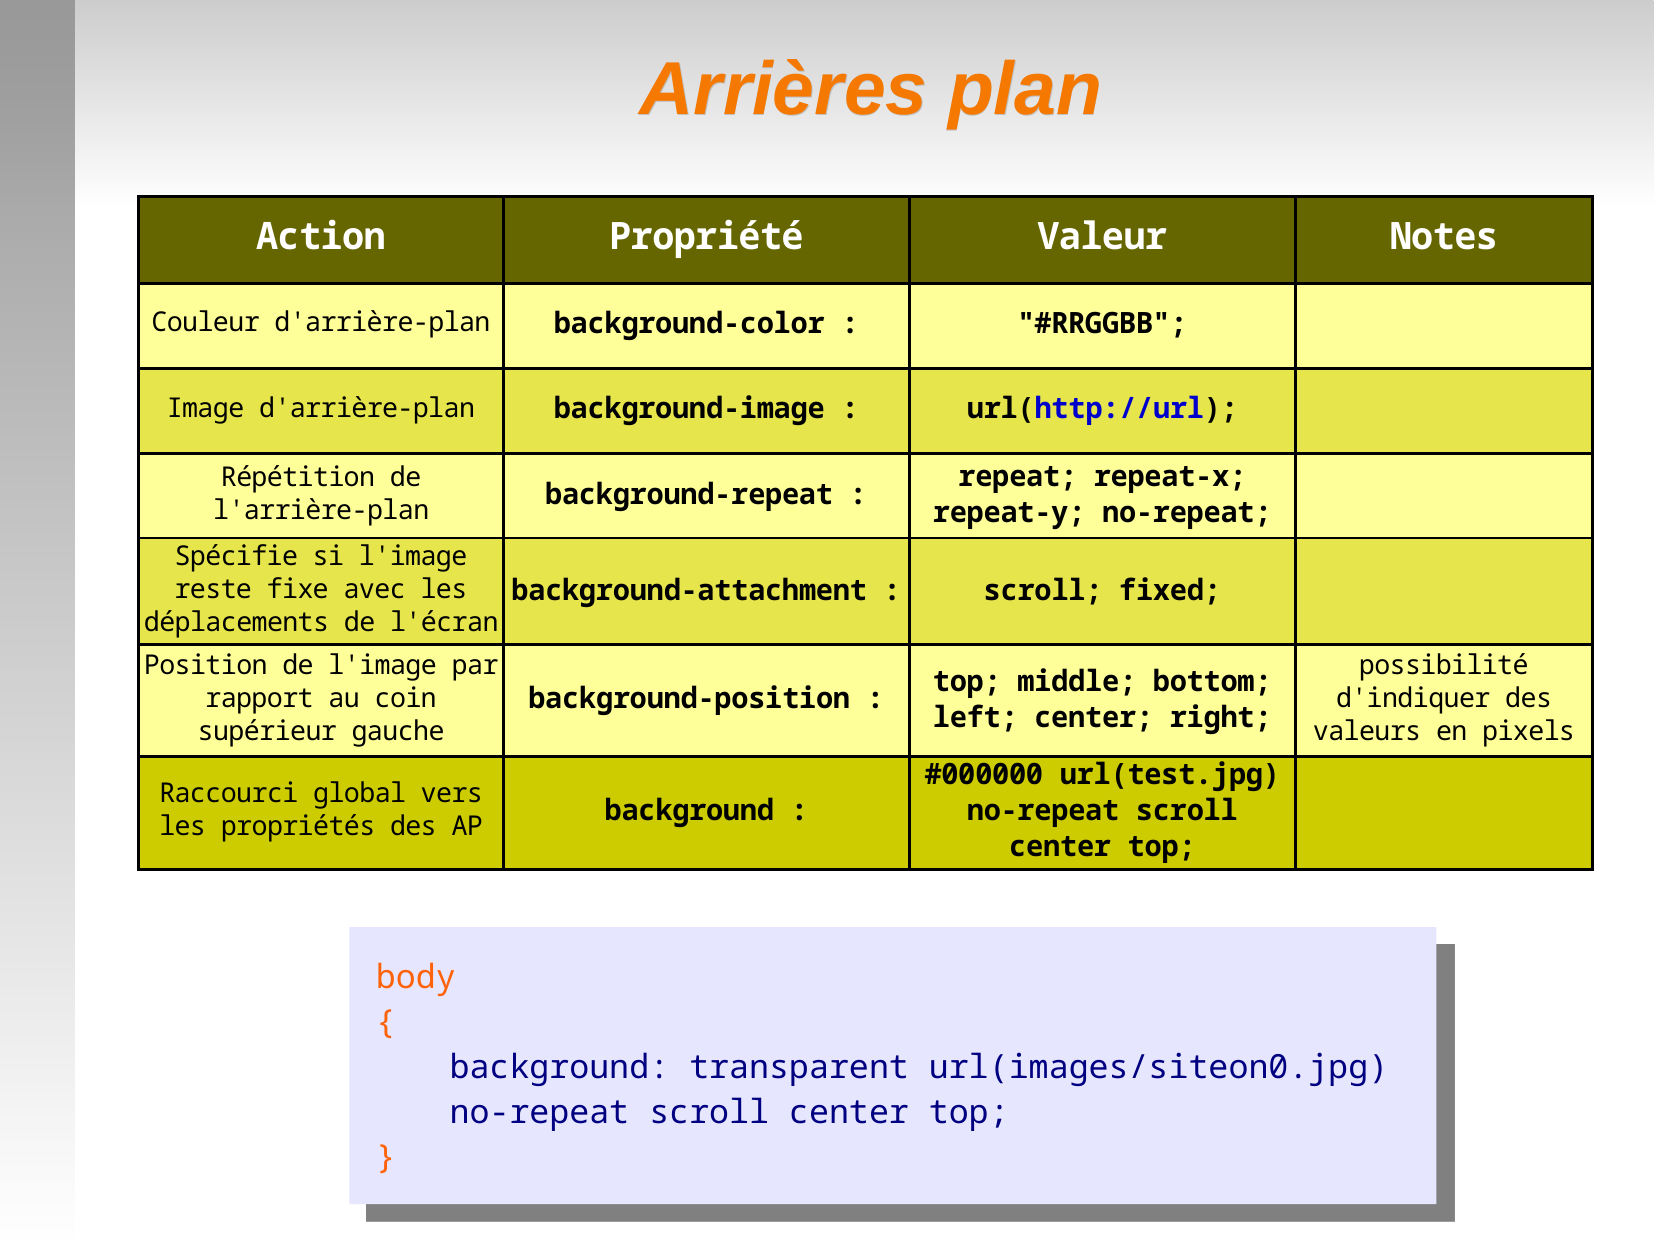

# Arrières plan
body
{
	background: transparent url(images/siteon0.jpg)
	no-repeat scroll center top;
}